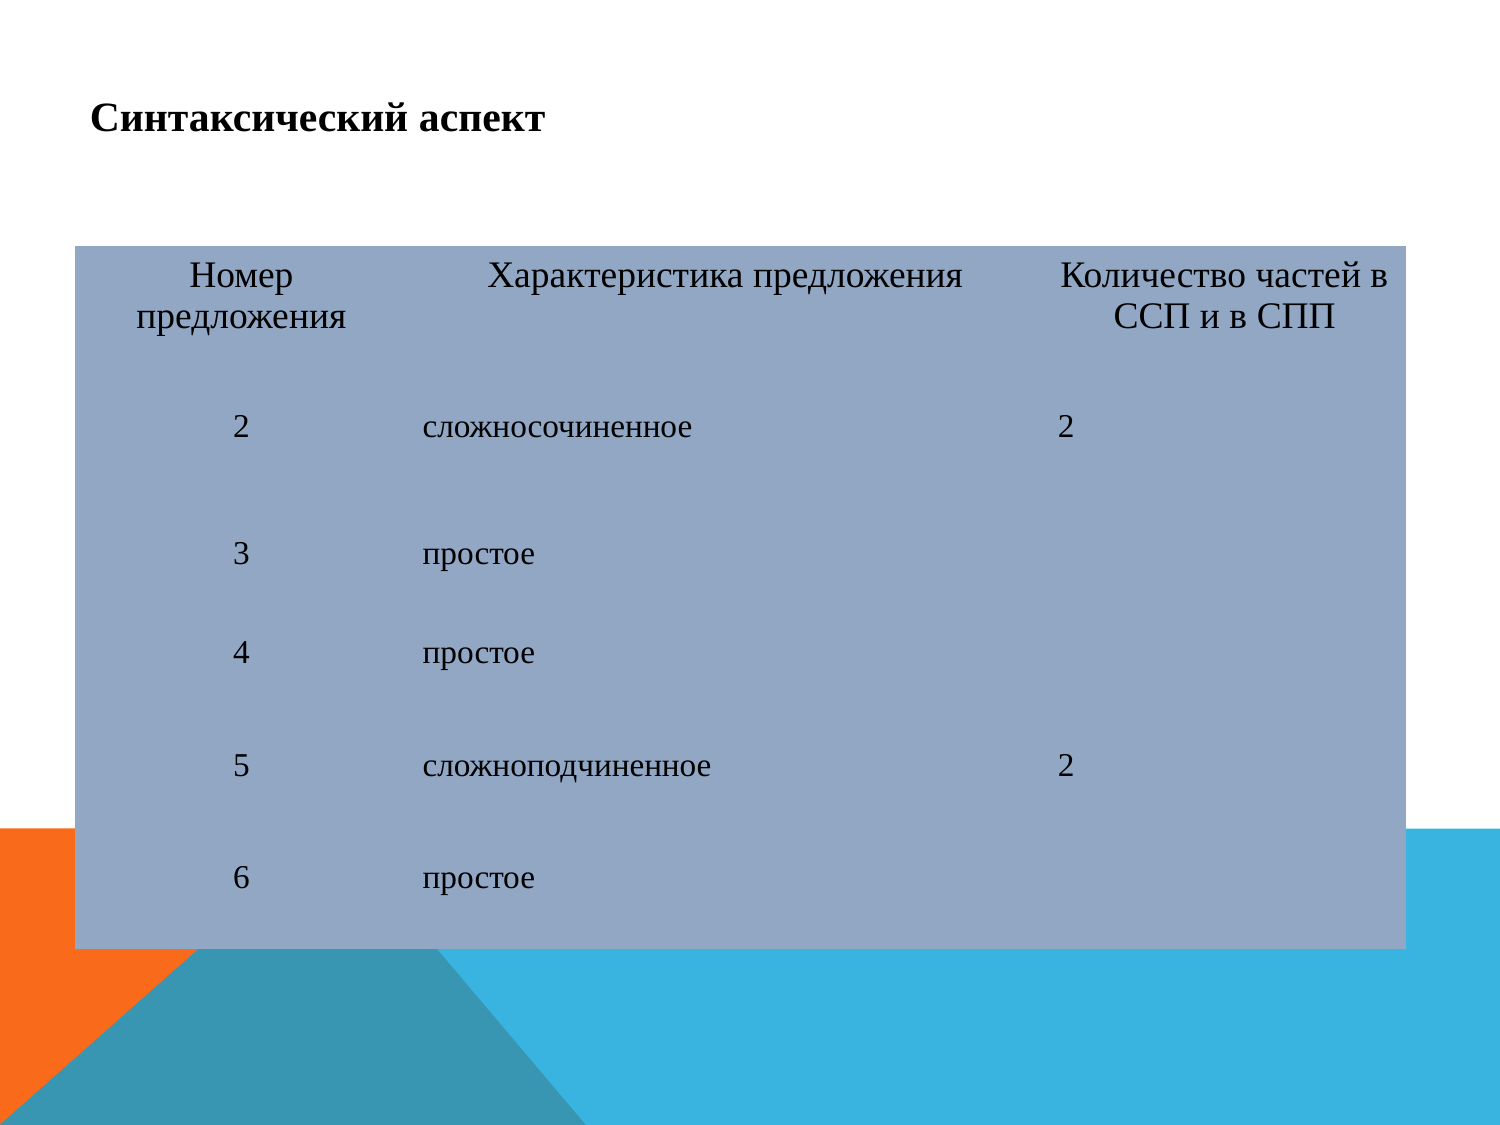

# Синтаксический аспект
| Номер предложения | Характеристика предложения | Количество частей в ССП и в СПП |
| --- | --- | --- |
| 2 | сложносочиненное | 2 |
| 3 | простое | |
| 4 | простое | |
| 5 | сложноподчиненное | 2 |
| 6 | простое | |